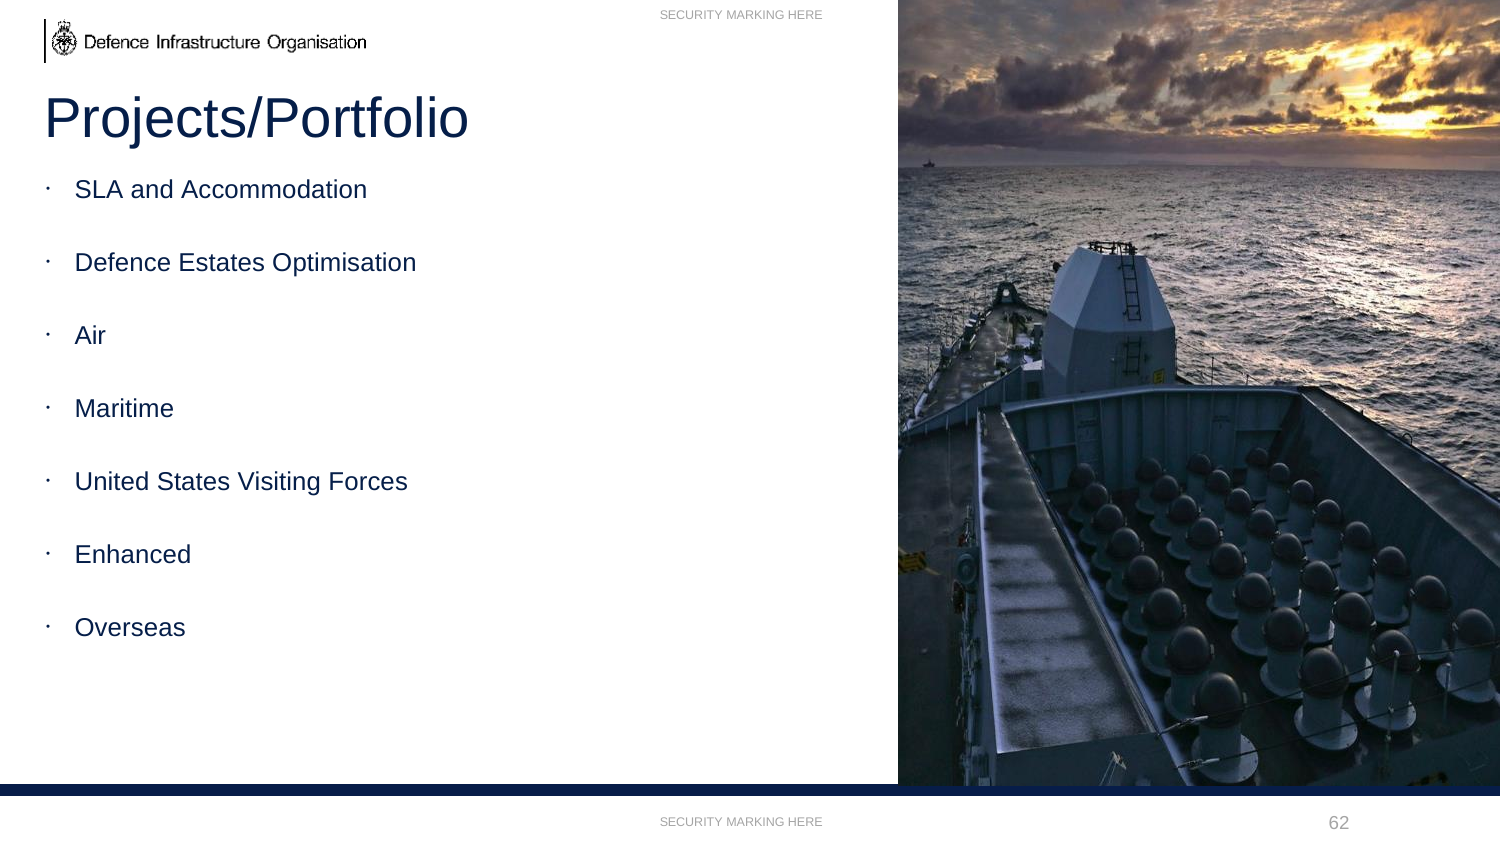

# Projects/Portfolio
SLA and Accommodation
Defence Estates Optimisation
Air
Maritime
United States Visiting Forces
Enhanced
Overseas